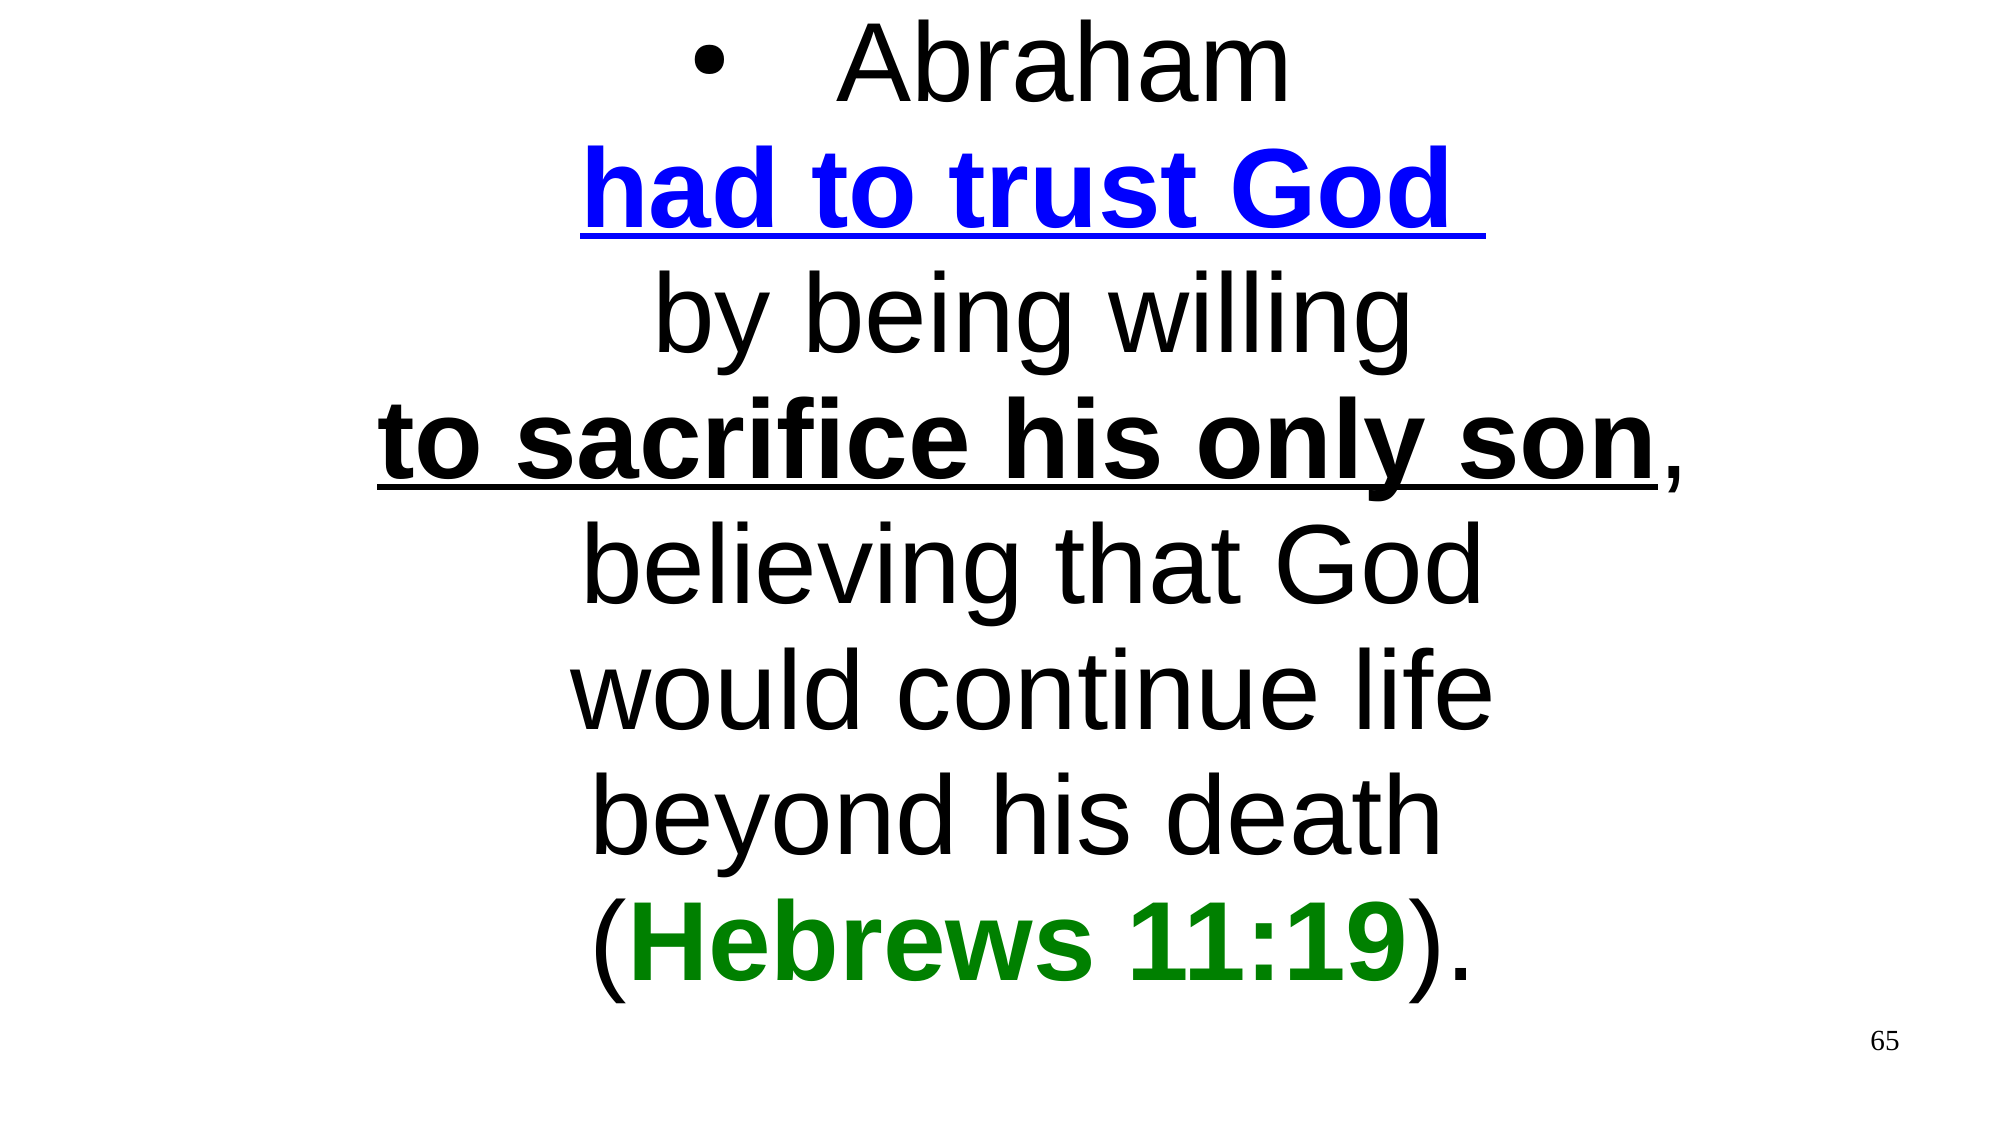

# Abraham had to trust God by being willing to sacrifice his only son, believing that God would continue life beyond his death (Hebrews 11:19).
65